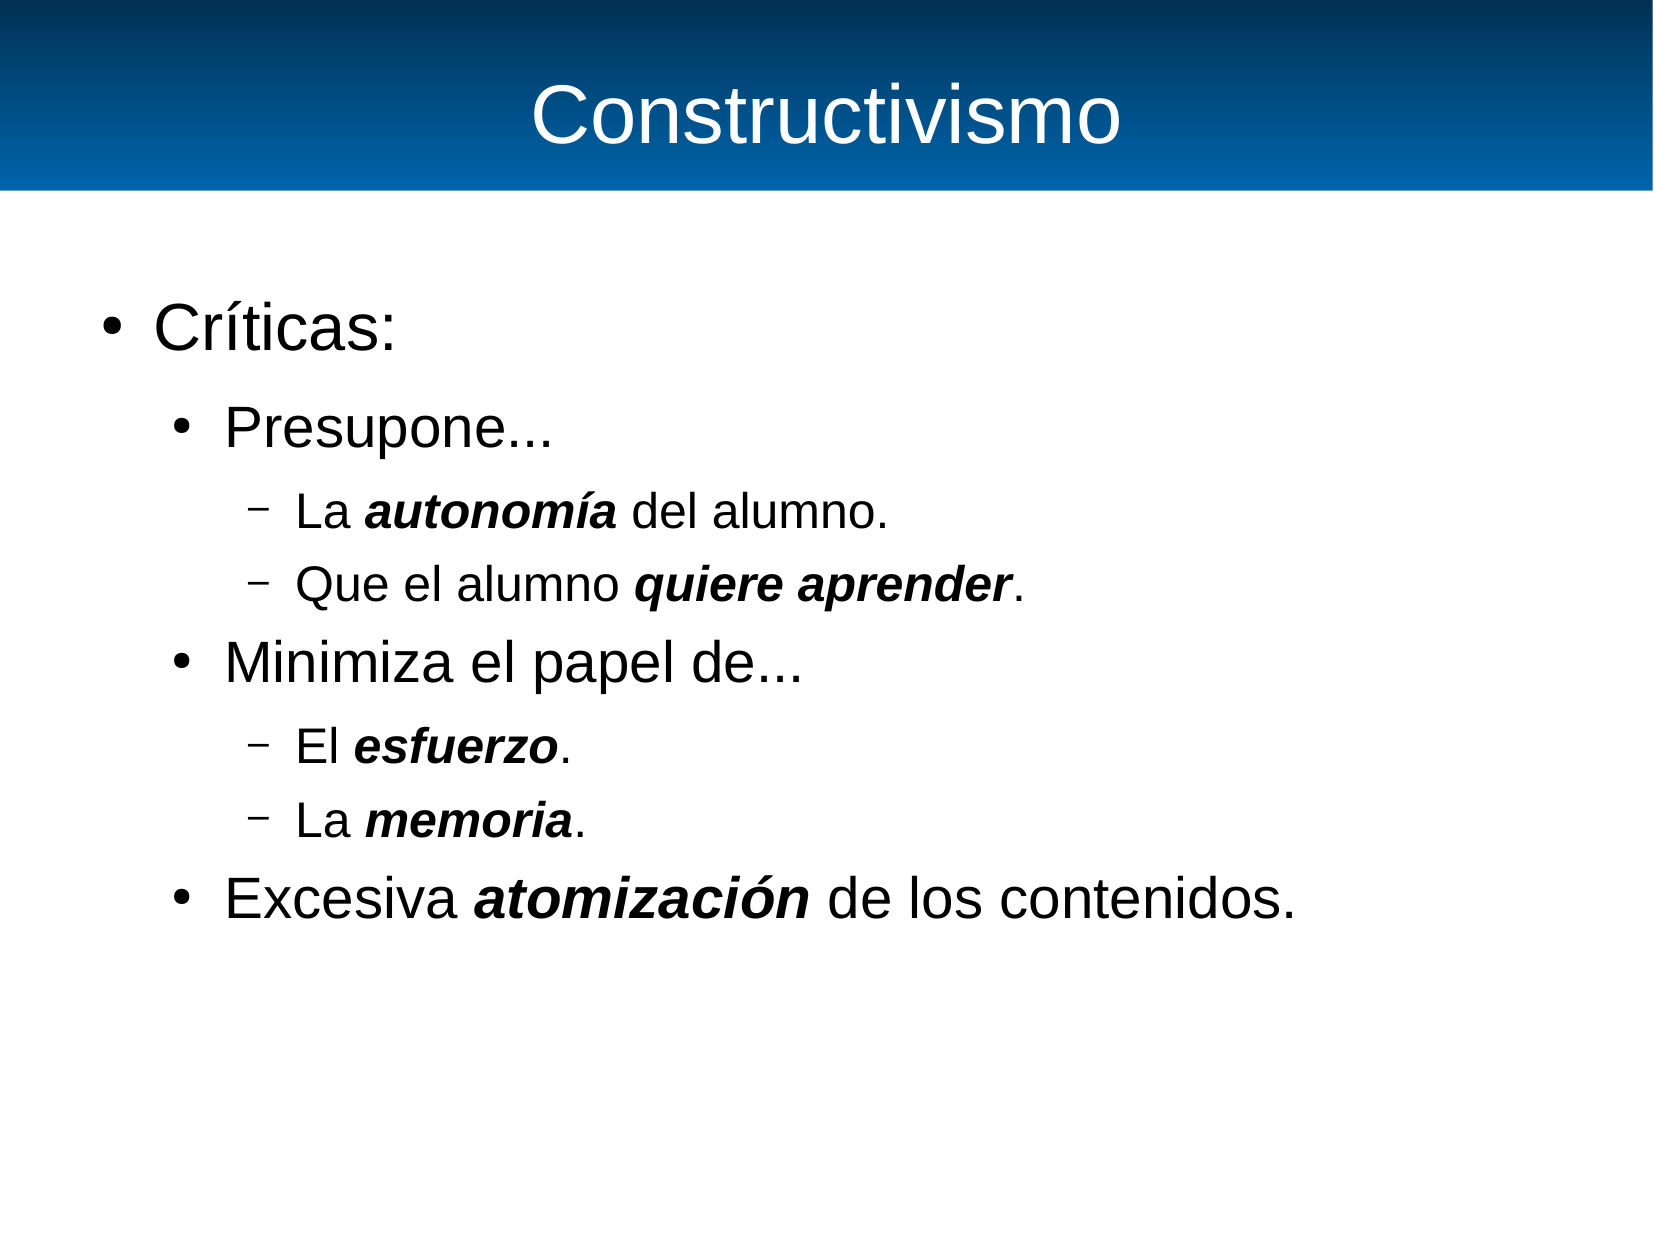

# Constructivismo
Críticas:
Presupone...
La autonomía del alumno.
Que el alumno quiere aprender.
Minimiza el papel de...
El esfuerzo.
La memoria.
Excesiva atomización de los contenidos.